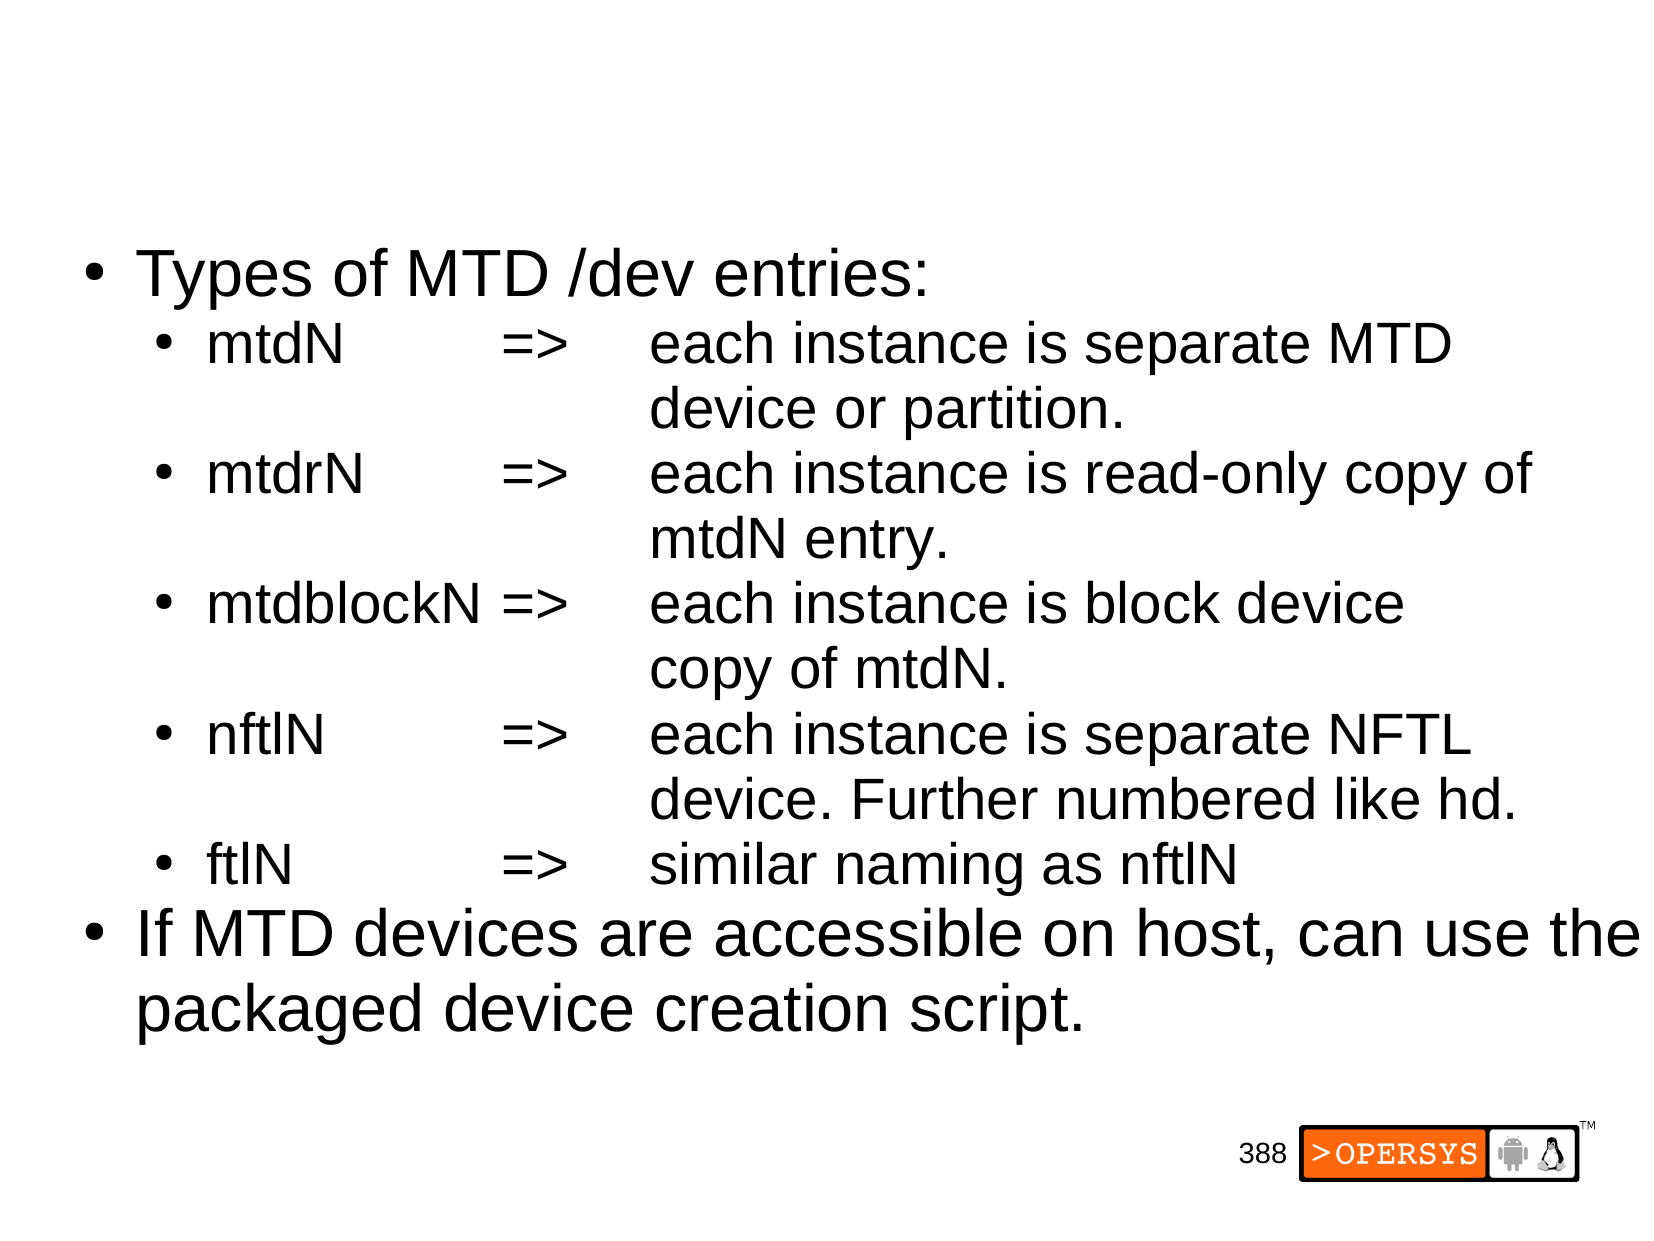

# Types of MTD /dev entries:
mtdN			=>		each instance is separate MTD
 						device or partition.
mtdrN		=>		each instance is read-only copy of
 						mtdN entry.
mtdblockN	=>		each instance is block device
 						copy of mtdN.
nftlN			=>		each instance is separate NFTL
 						device. Further numbered like hd.
ftlN			=>		similar naming as nftlN
If MTD devices are accessible on host, can use the packaged device creation script.